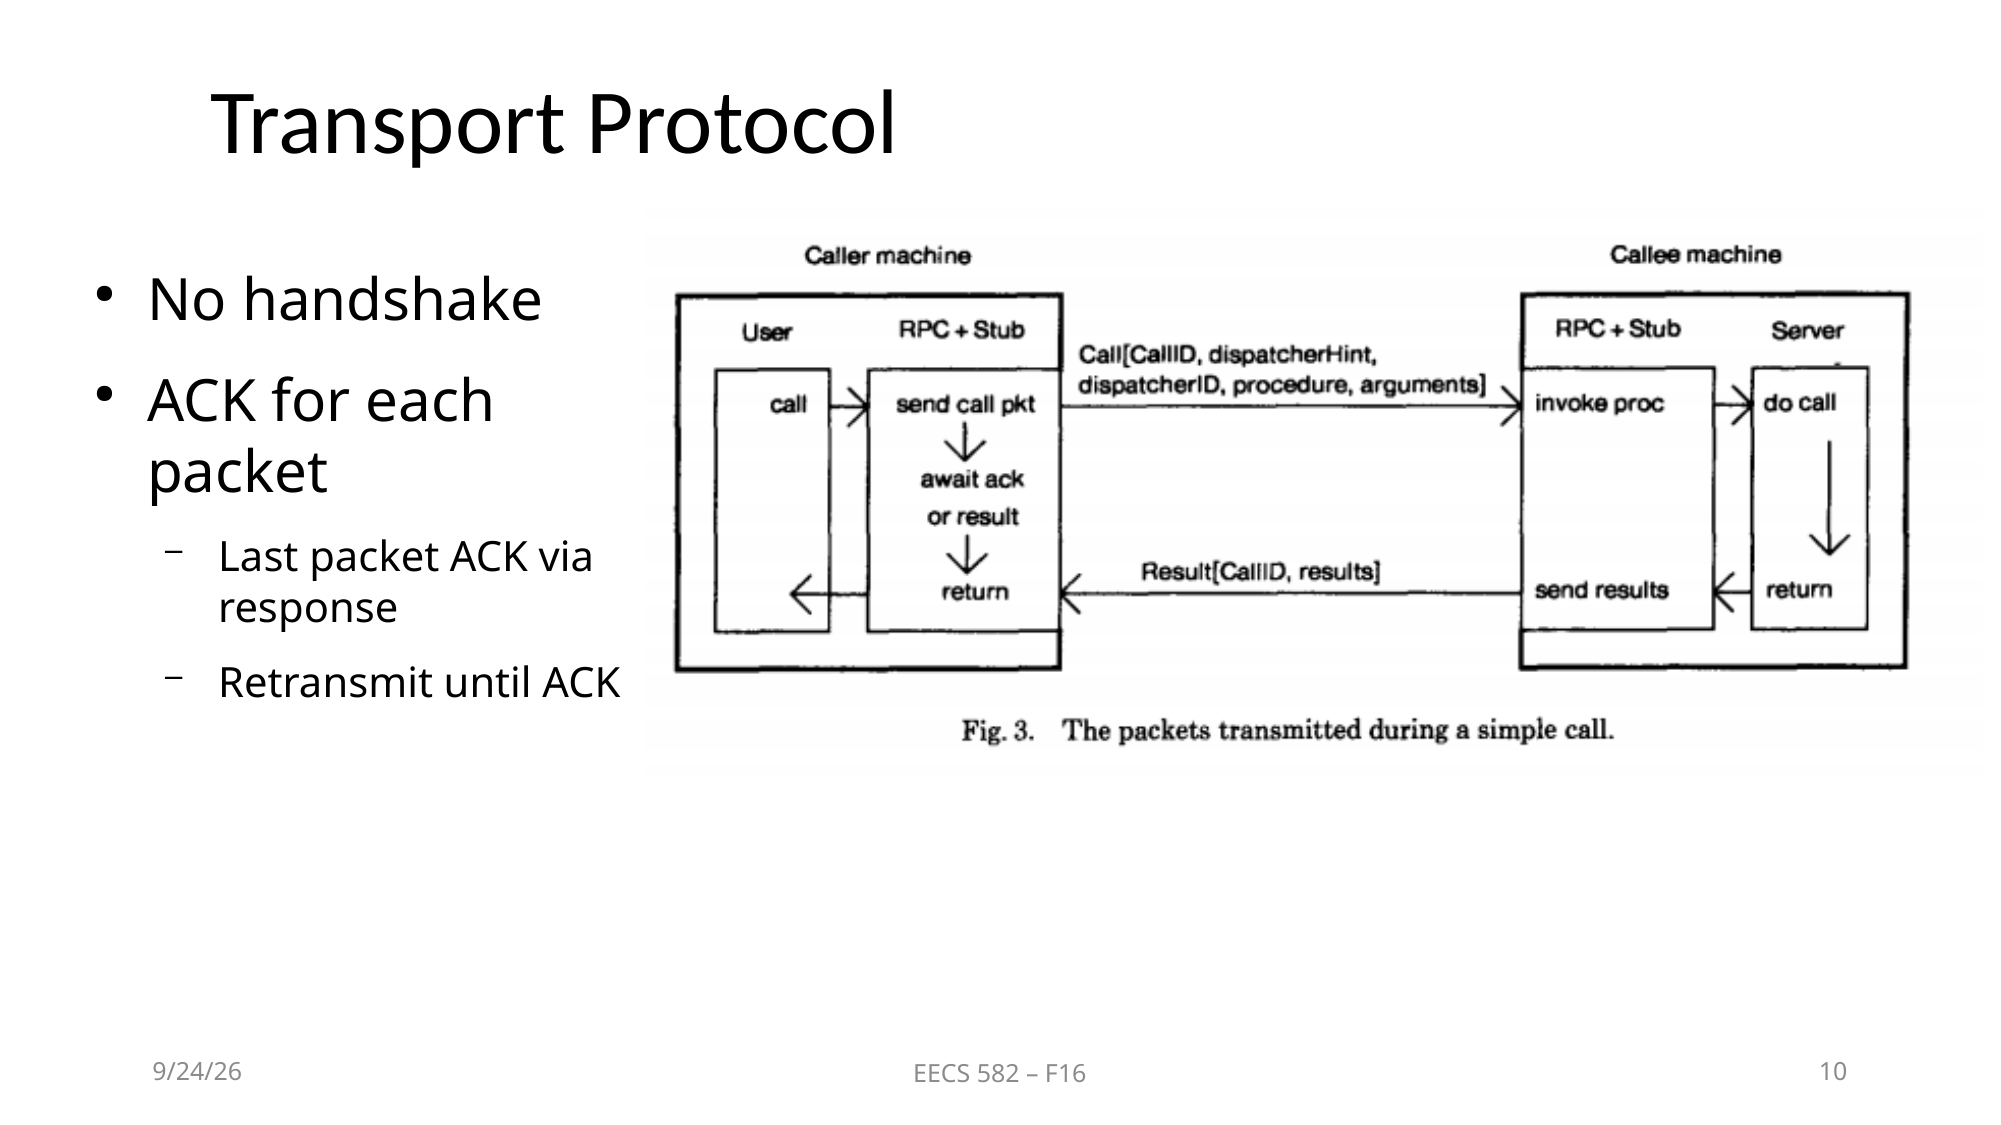

# Transport Protocol
No handshake
ACK for each packet
Last packet ACK via response
Retransmit until ACK
10